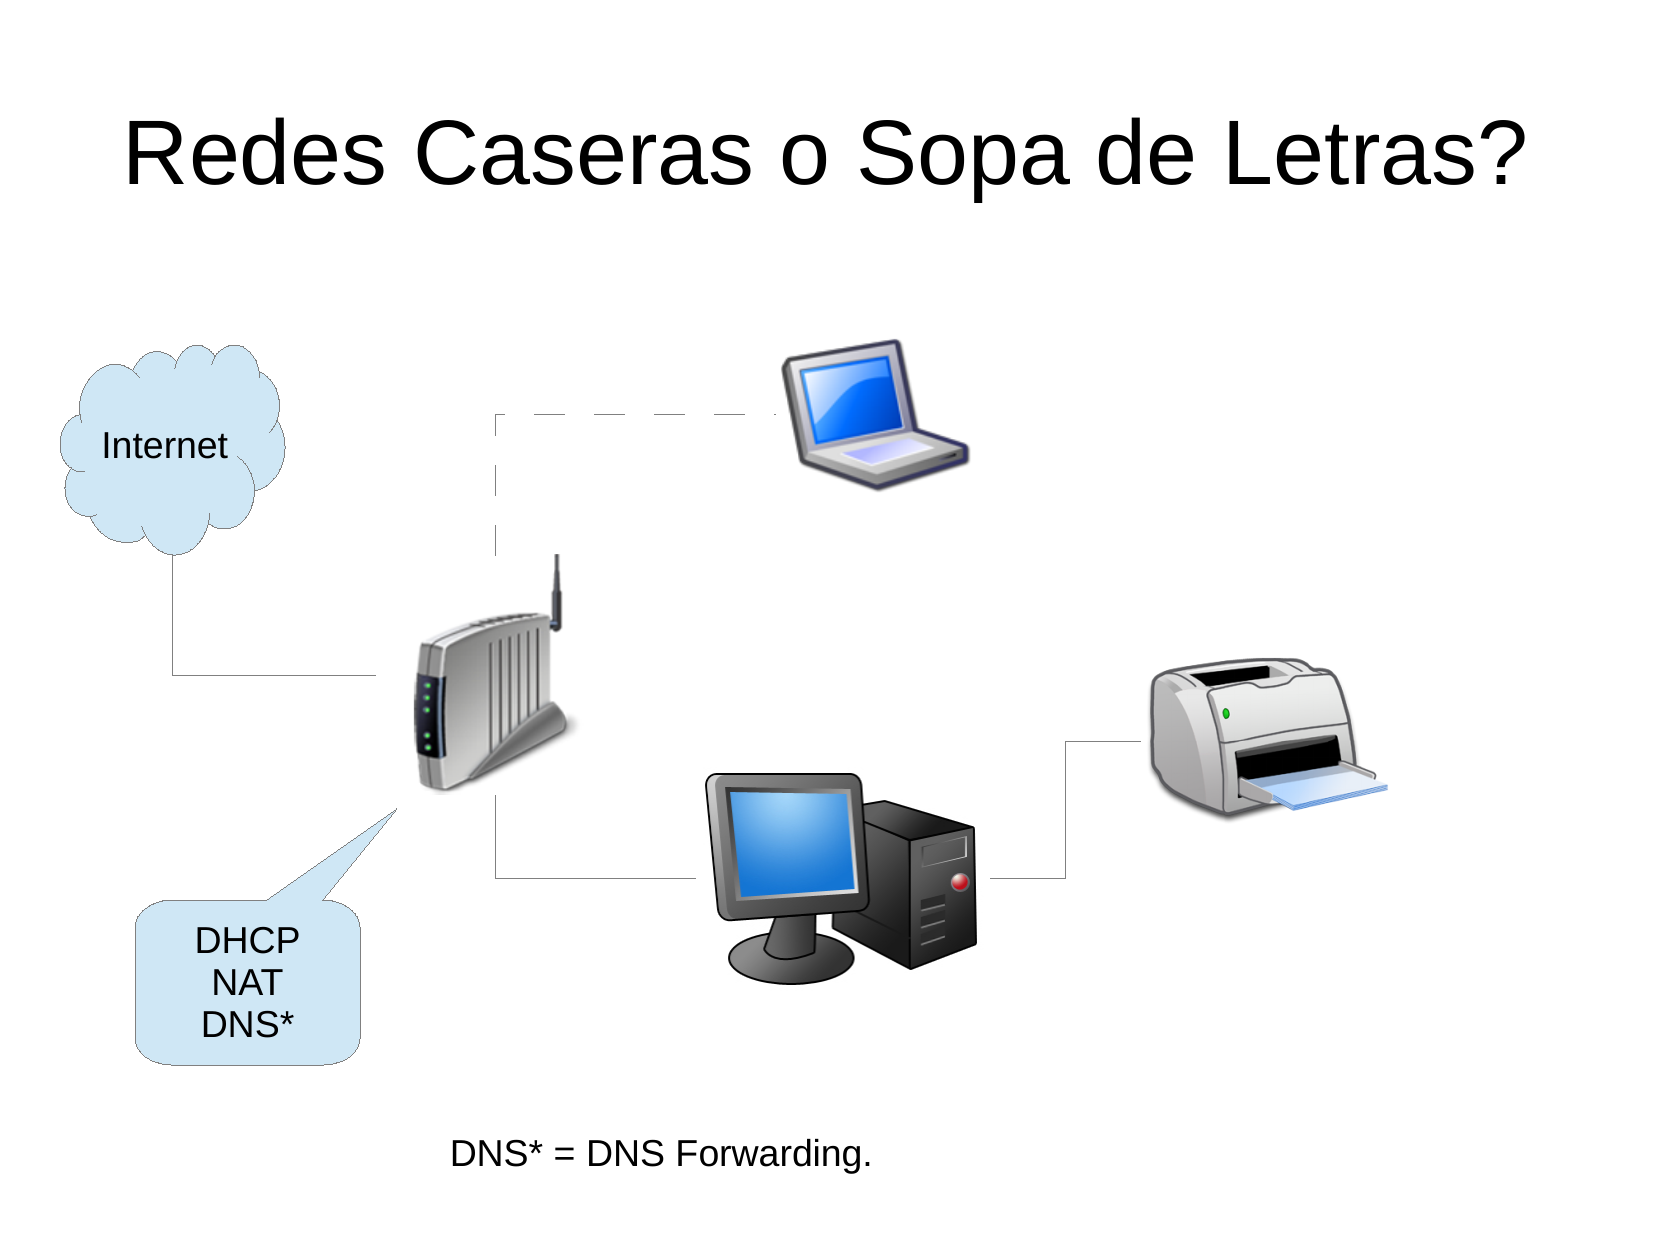

# Redes Caseras o Sopa de Letras?
Internet
DHCP
NAT
DNS*
DNS* = DNS Forwarding.